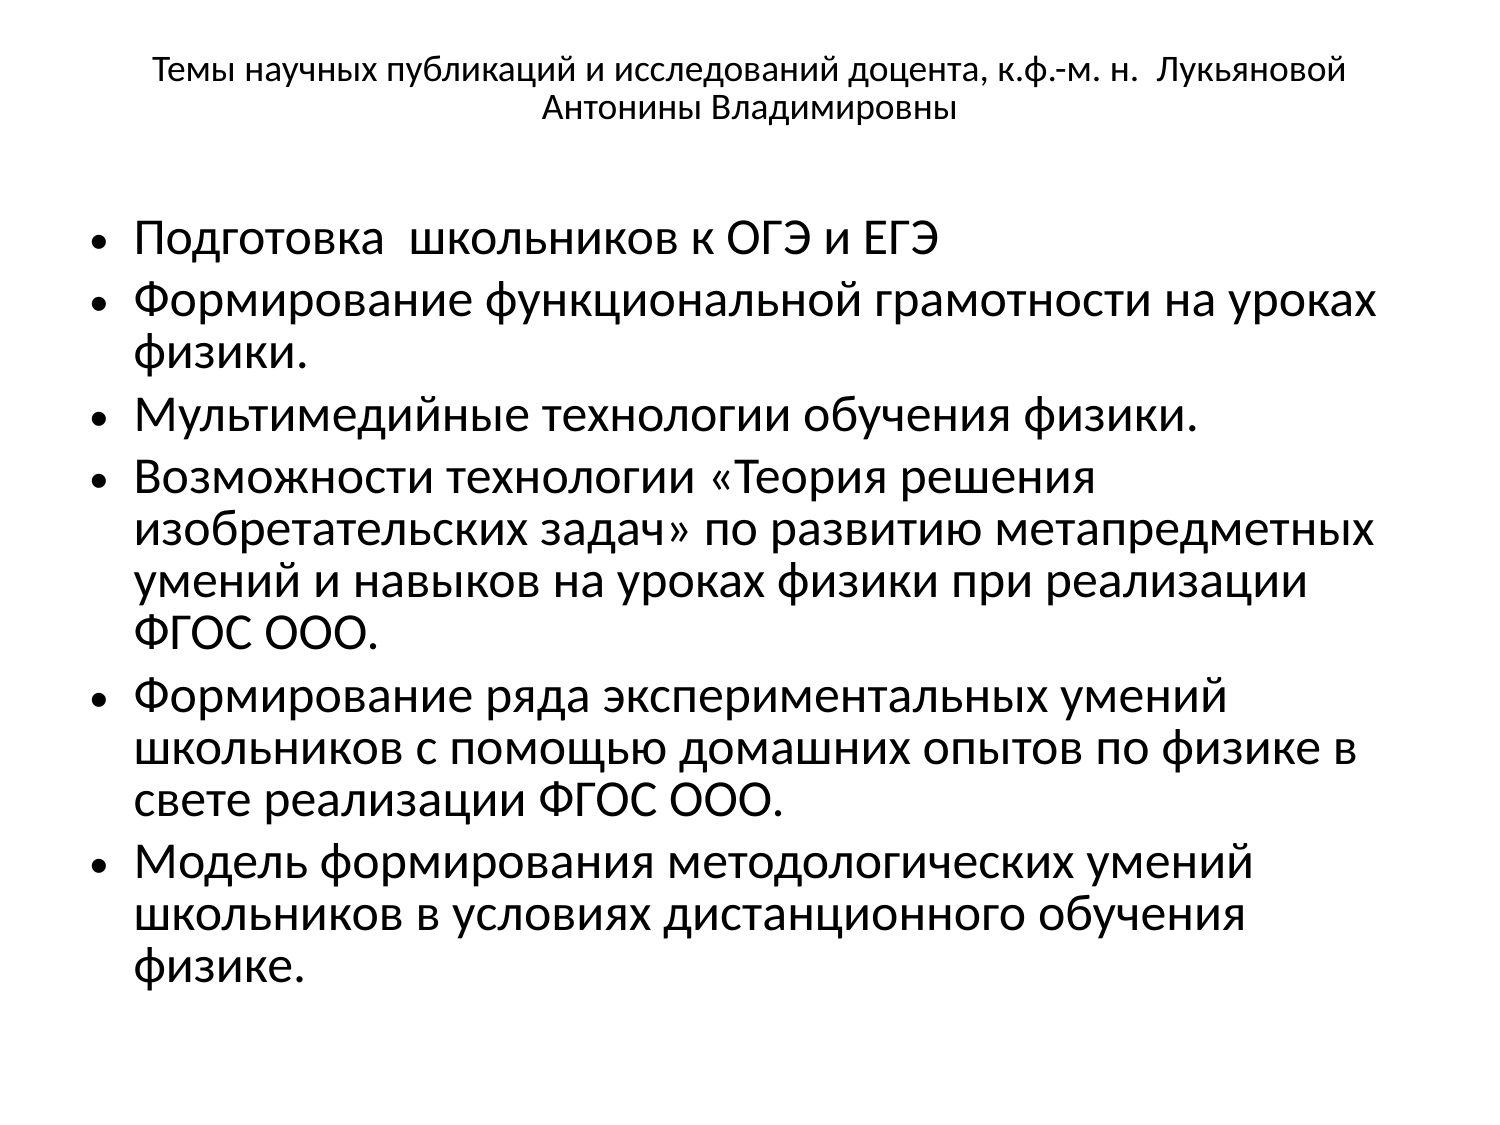

Темы научных публикаций и исследований доцента, к.ф.-м. н. Лукьяновой Антонины Владимировны
Подготовка школьников к ОГЭ и ЕГЭ
Формирование функциональной грамотности на уроках физики.
Мультимедийные технологии обучения физики.
Возможности технологии «Теория решения изобретательских задач» по развитию метапредметных умений и навыков на уроках физики при реализации ФГОС ООО.
Формирование ряда экспериментальных умений школьников с помощью домашних опытов по физике в свете реализации ФГОС ООО.
Модель формирования методологических умений школьников в условиях дистанционного обучения физике.